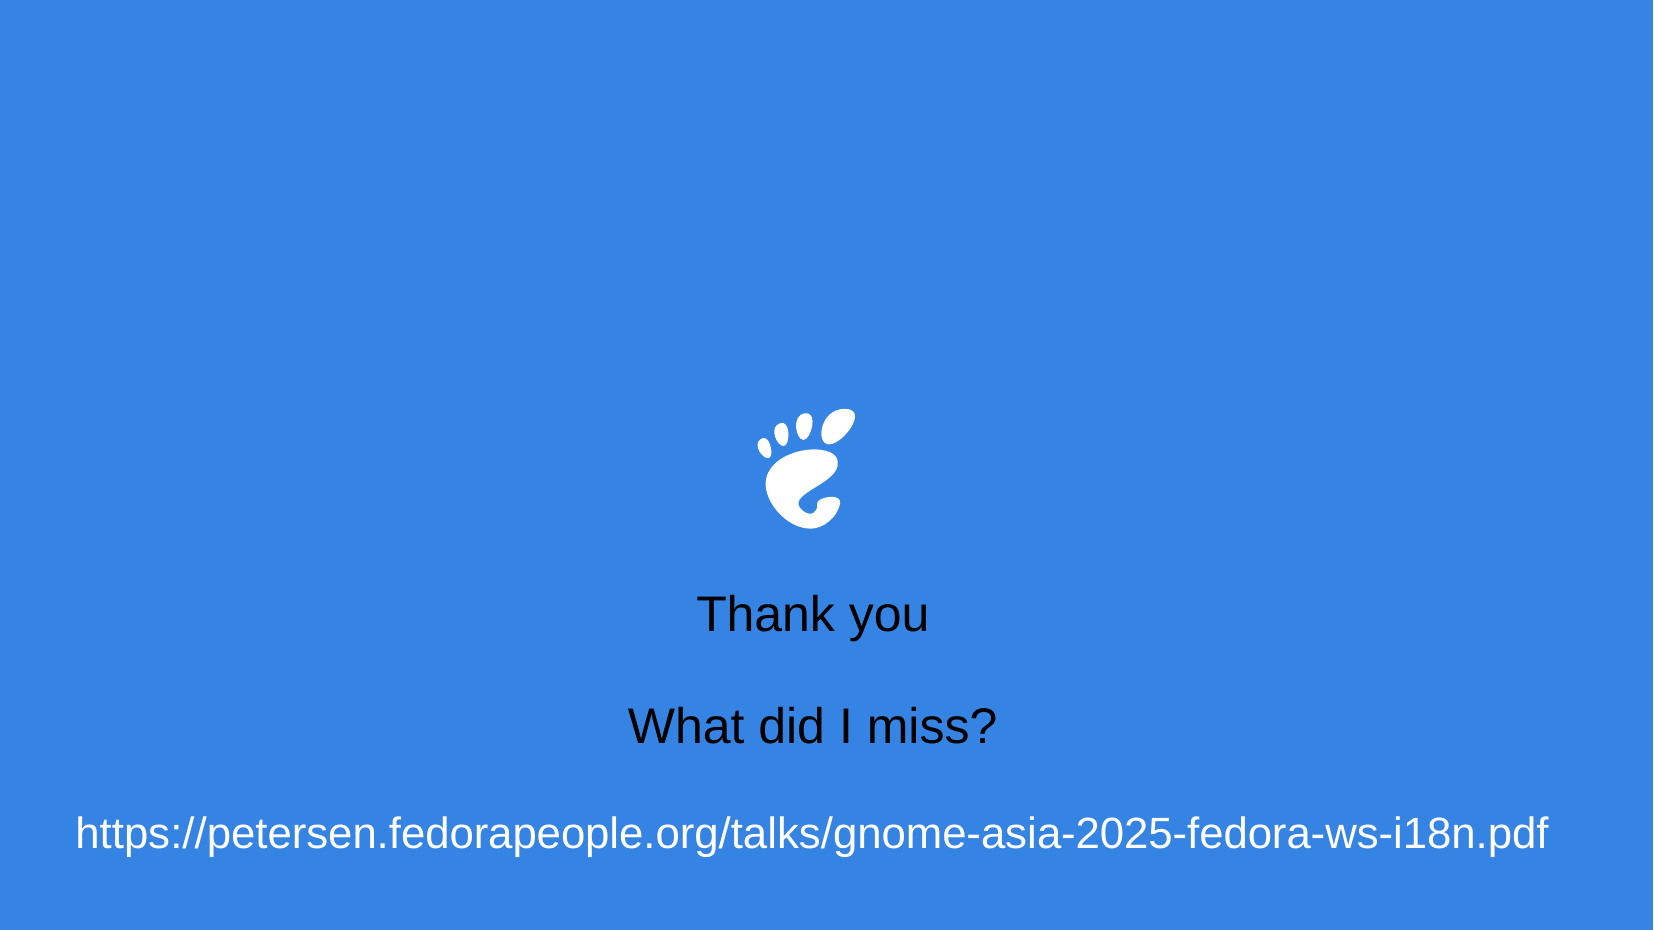

Thank you
What did I miss?
https://petersen.fedorapeople.org/talks/gnome-asia-2025-fedora-ws-i18n.pdf